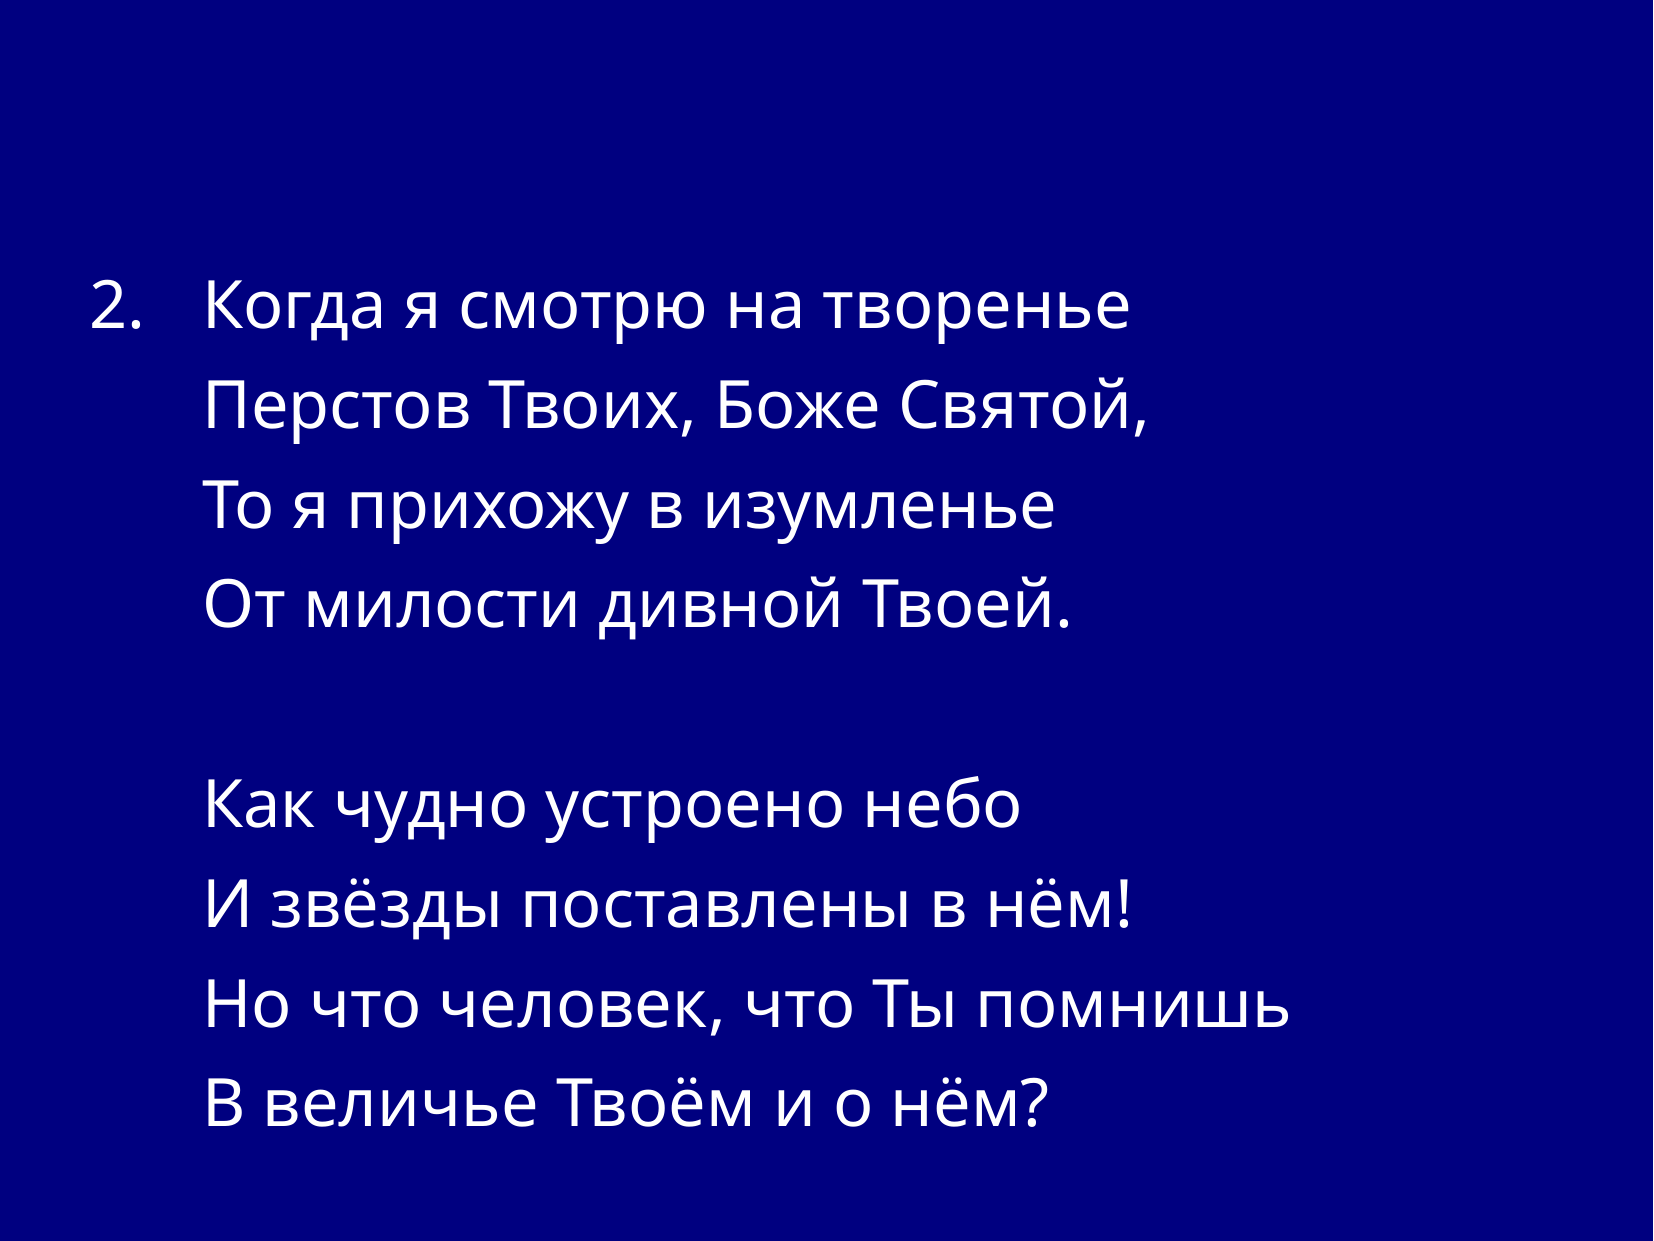

2.	Когда я смотрю на творенье
	Перстов Твоих, Боже Святой,
	То я прихожу в изумленье
	От милости дивной Твоей.
	Как чудно устроено небо
	И звёзды поставлены в нём!
	Но что человек, что Ты помнишь
	В величье Твоём и о нём?